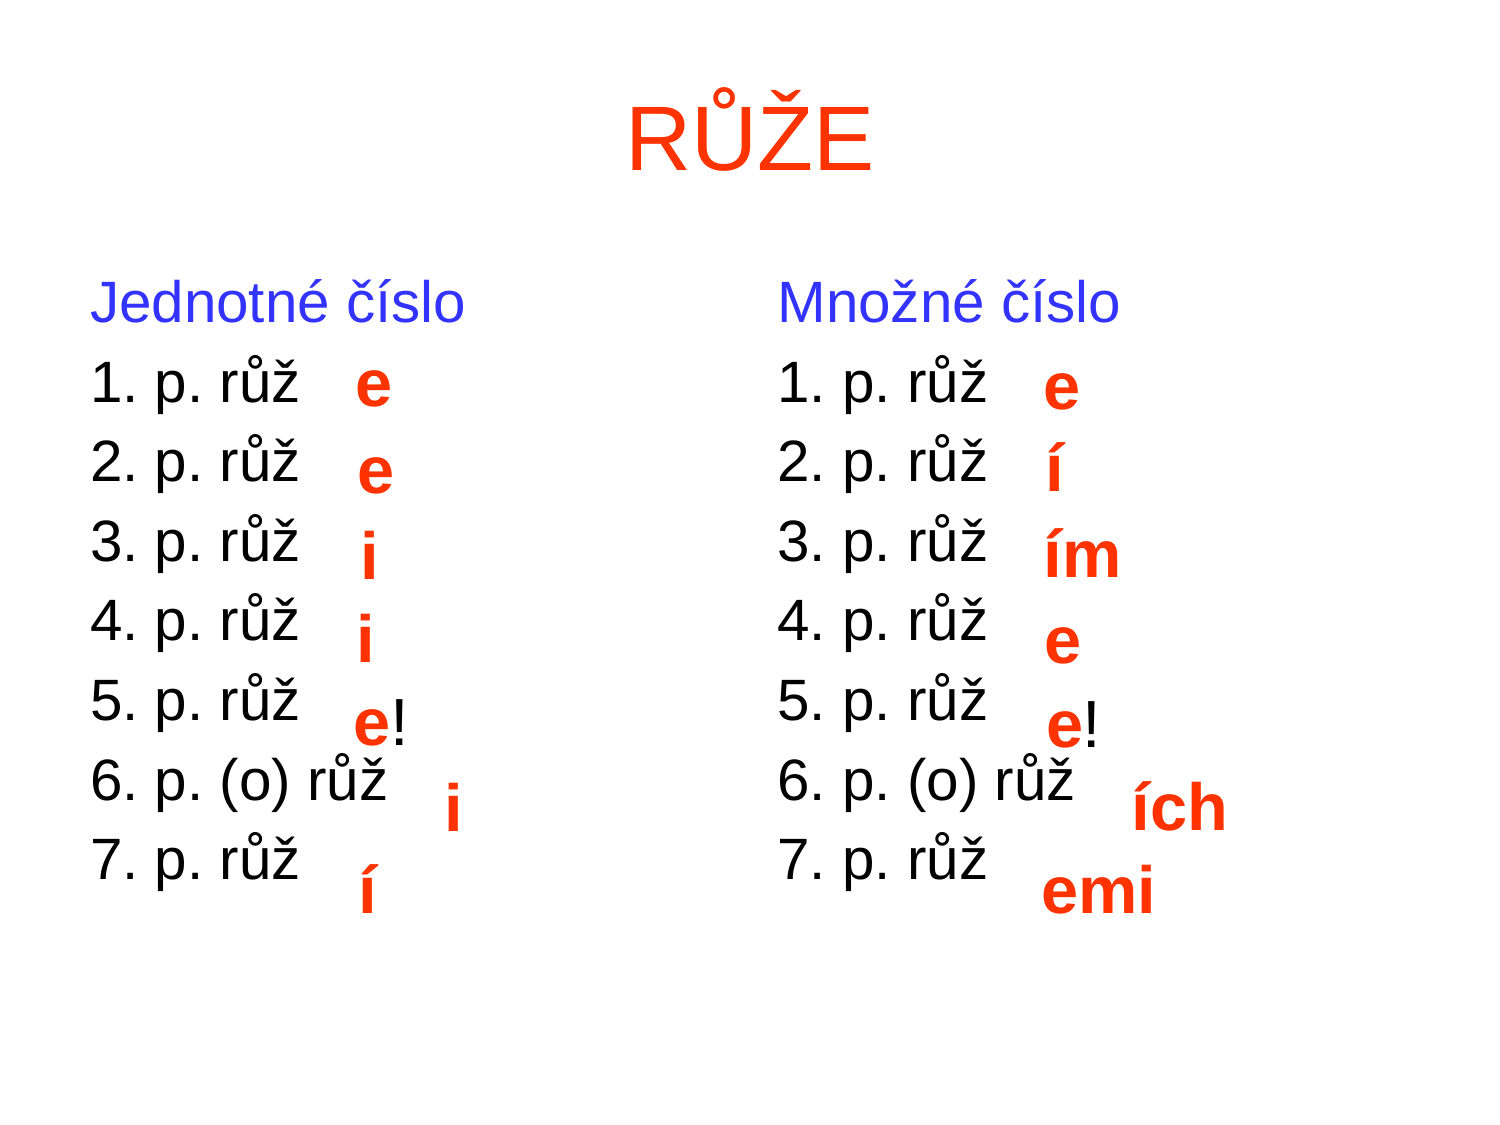

# RŮŽE
Jednotné číslo
1. p. růž
2. p. růž
3. p. růž
4. p. růž
5. p. růž
6. p. (o) růž
7. p. růž
Množné číslo
1. p. růž
2. p. růž
3. p. růž
4. p. růž
5. p. růž
6. p. (o) růž
7. p. růž
e
e
í
e
ím
i
i
e
 e!
 e!
ích
i
emi
í